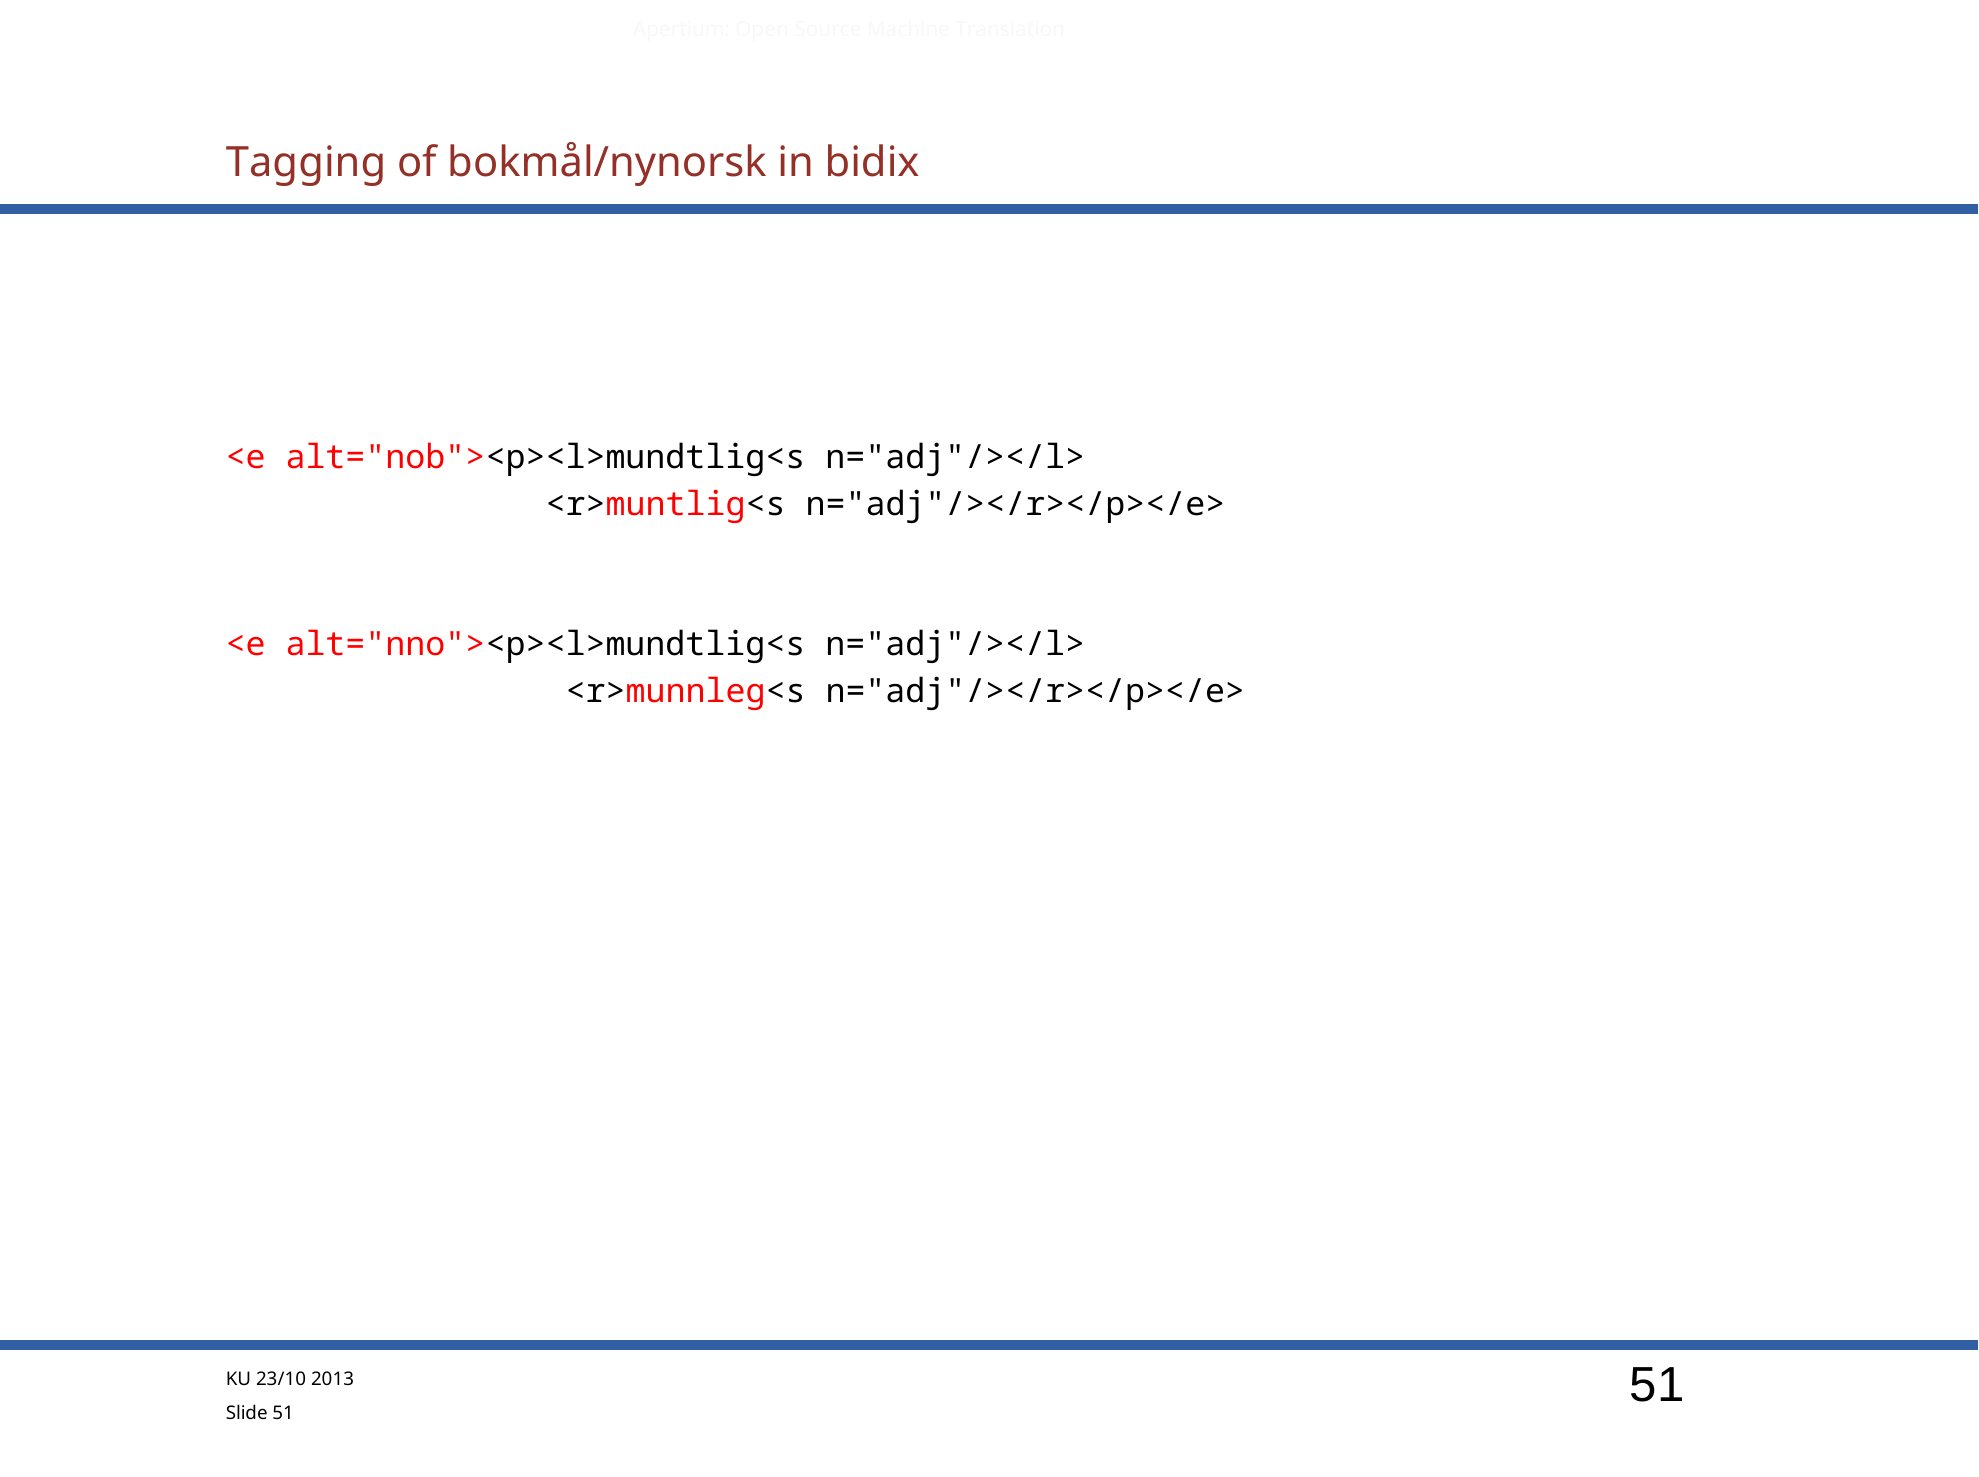

Apertium: Open Source Machine Translation
# Tagging of bokmål/nynorsk in bidix
<e alt="nob"><p><l>mundtlig<s n="adj"/></l>
 <r>muntlig<s n="adj"/></r></p></e>
<e alt="nno"><p><l>mundtlig<s n="adj"/></l>
 <r>munnleg<s n="adj"/></r></p></e>
KU 23/10 2013
Slide